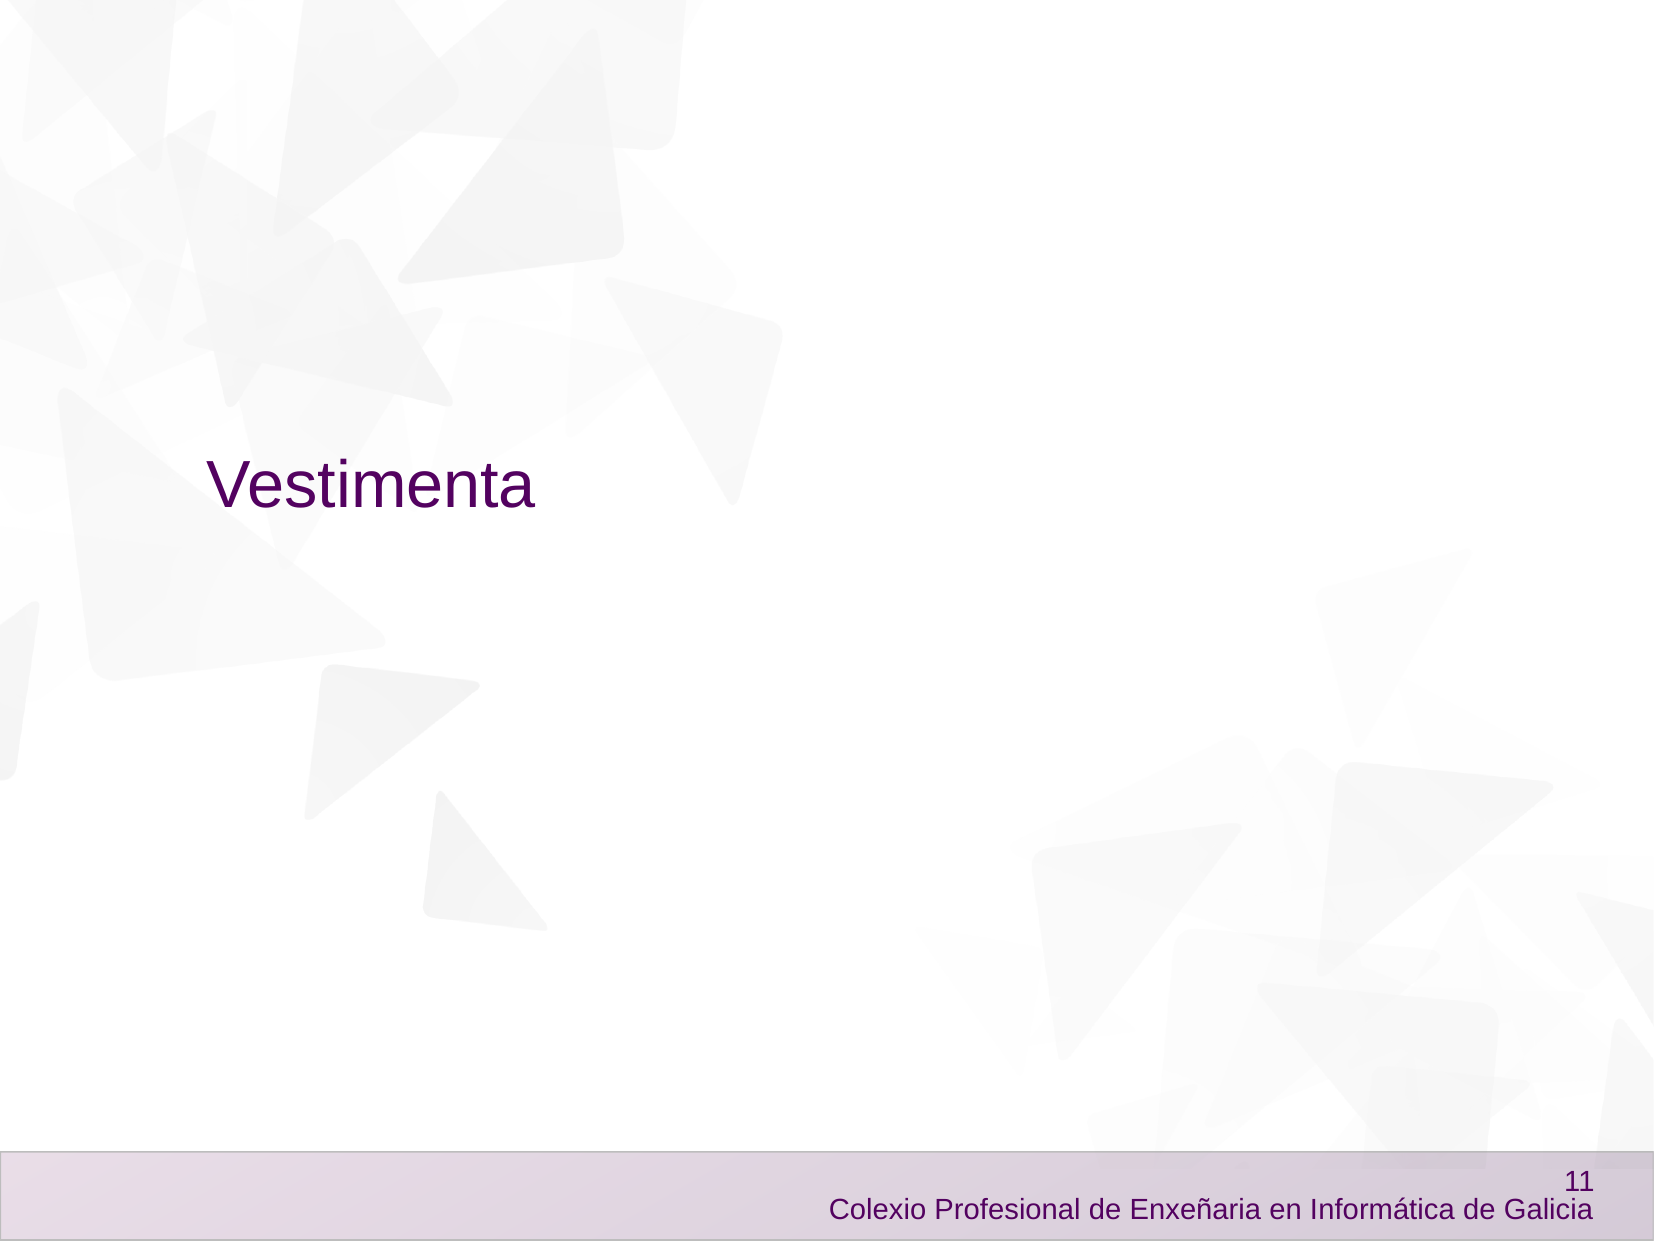

# Vestimenta
11
Colexio Profesional de Enxeñaria en Informática de Galicia